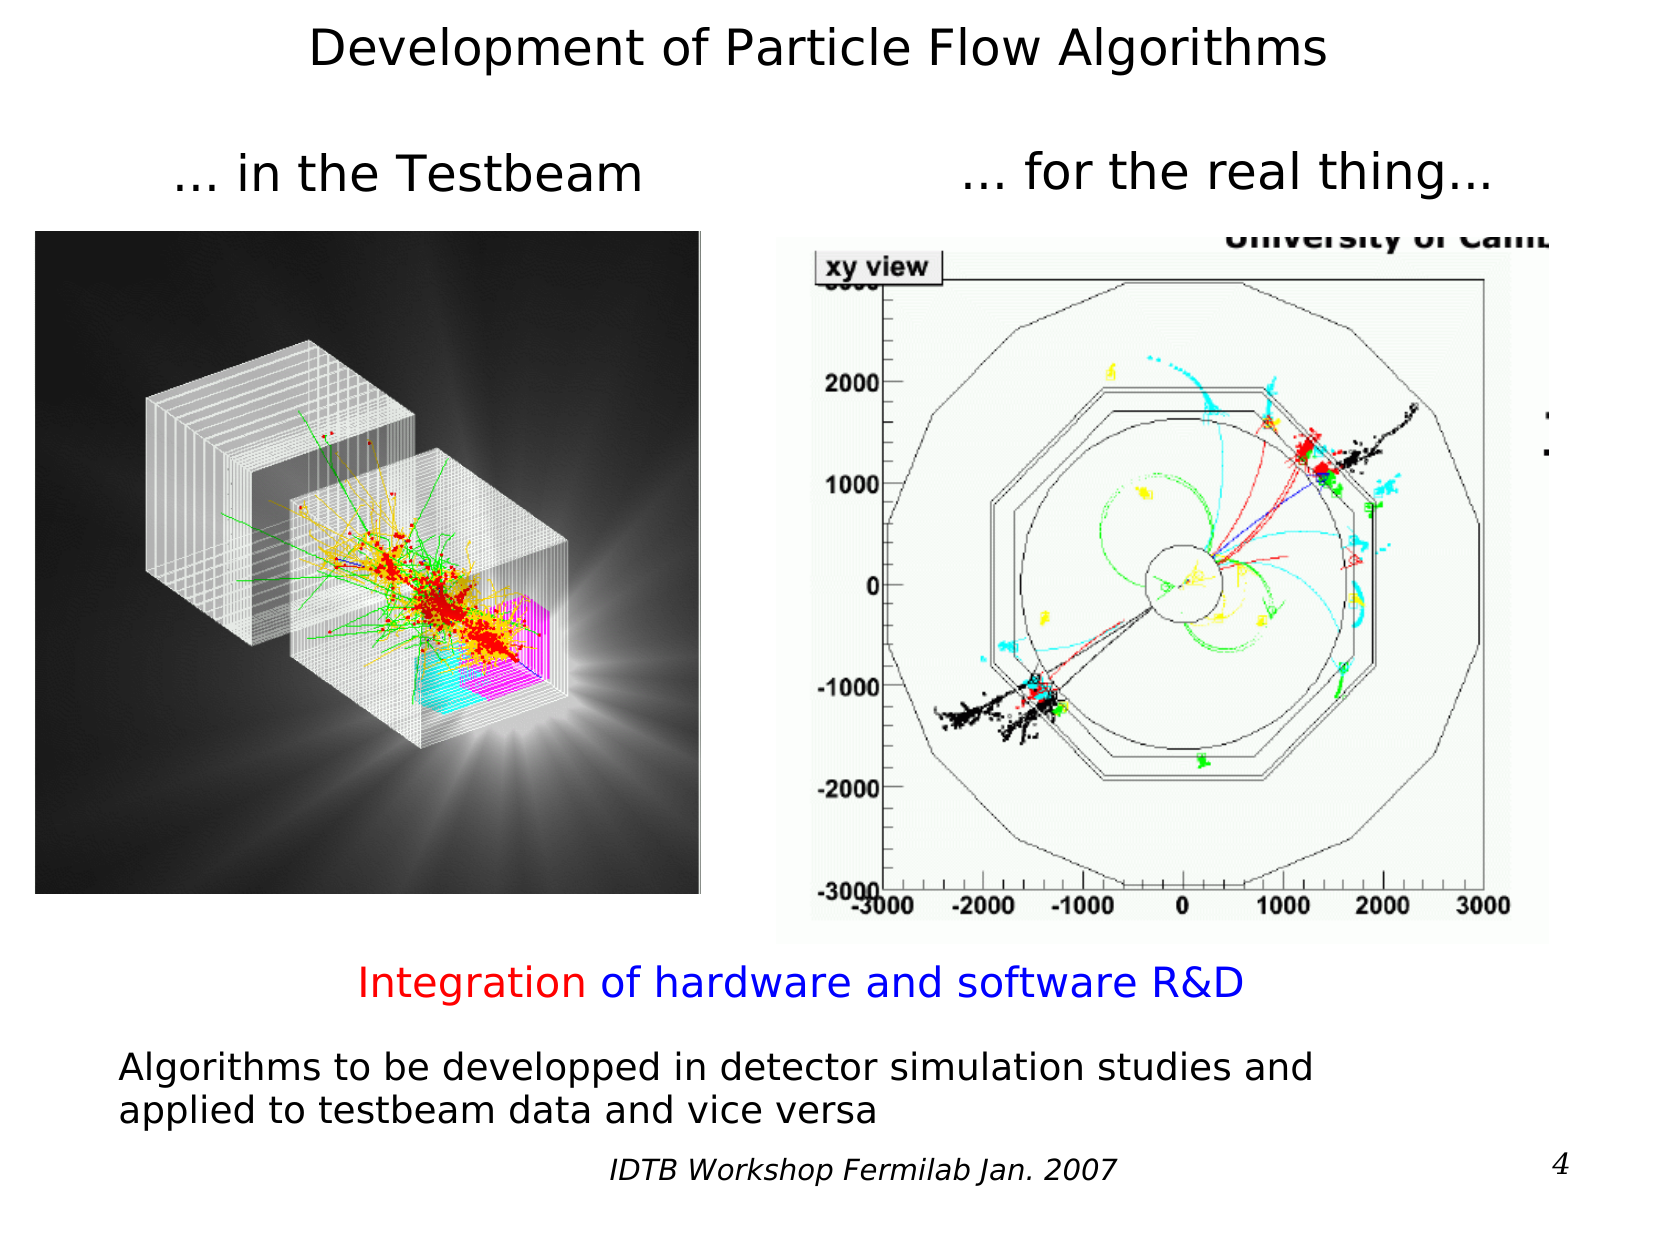

Development of Particle Flow Algorithms
... for the real thing...
... in the Testbeam
Integration of hardware and software R&D
Algorithms to be developped in detector simulation studies and
applied to testbeam data and vice versa
4
ILC Detector Testbeam Workshop Jan. 07